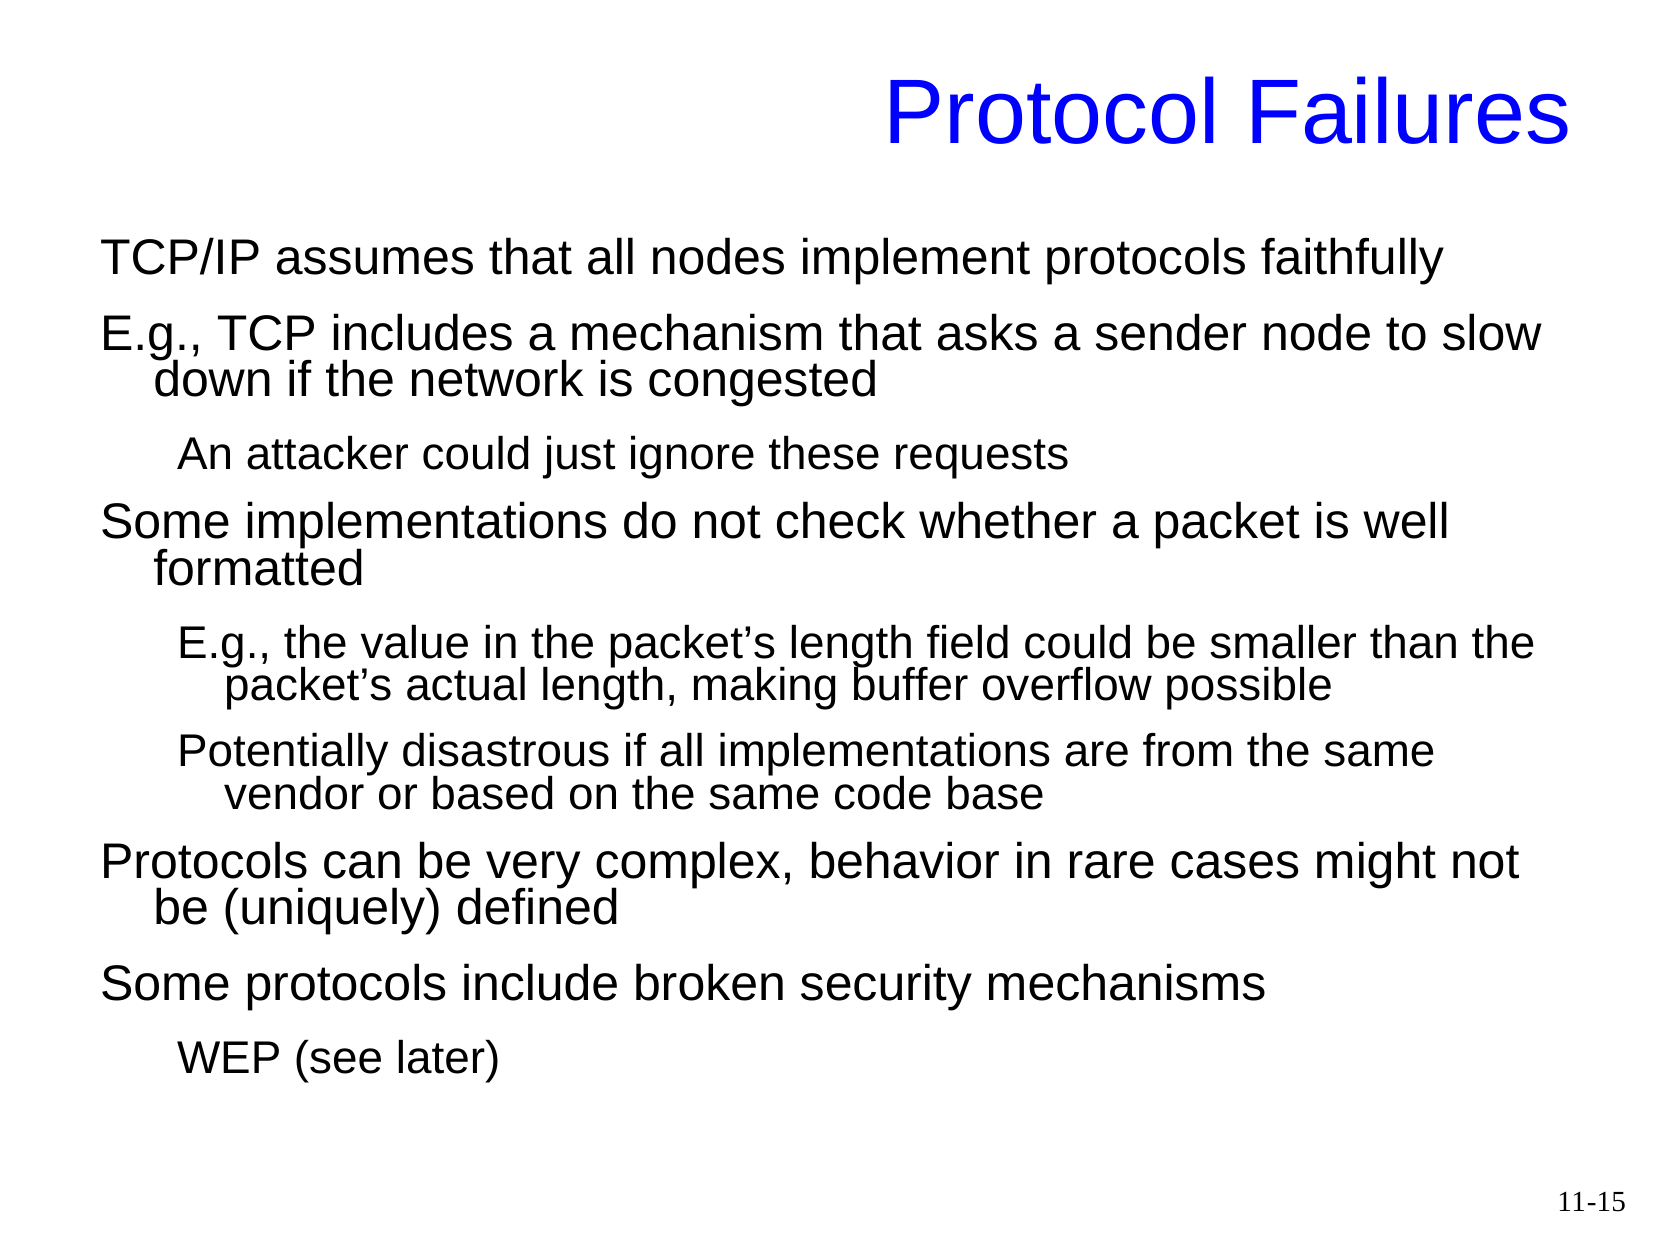

# Protocol Failures
TCP/IP assumes that all nodes implement protocols faithfully
E.g., TCP includes a mechanism that asks a sender node to slow down if the network is congested
An attacker could just ignore these requests
Some implementations do not check whether a packet is well formatted
E.g., the value in the packet’s length field could be smaller than the packet’s actual length, making buffer overflow possible
Potentially disastrous if all implementations are from the same vendor or based on the same code base
Protocols can be very complex, behavior in rare cases might not be (uniquely) defined
Some protocols include broken security mechanisms
WEP (see later)